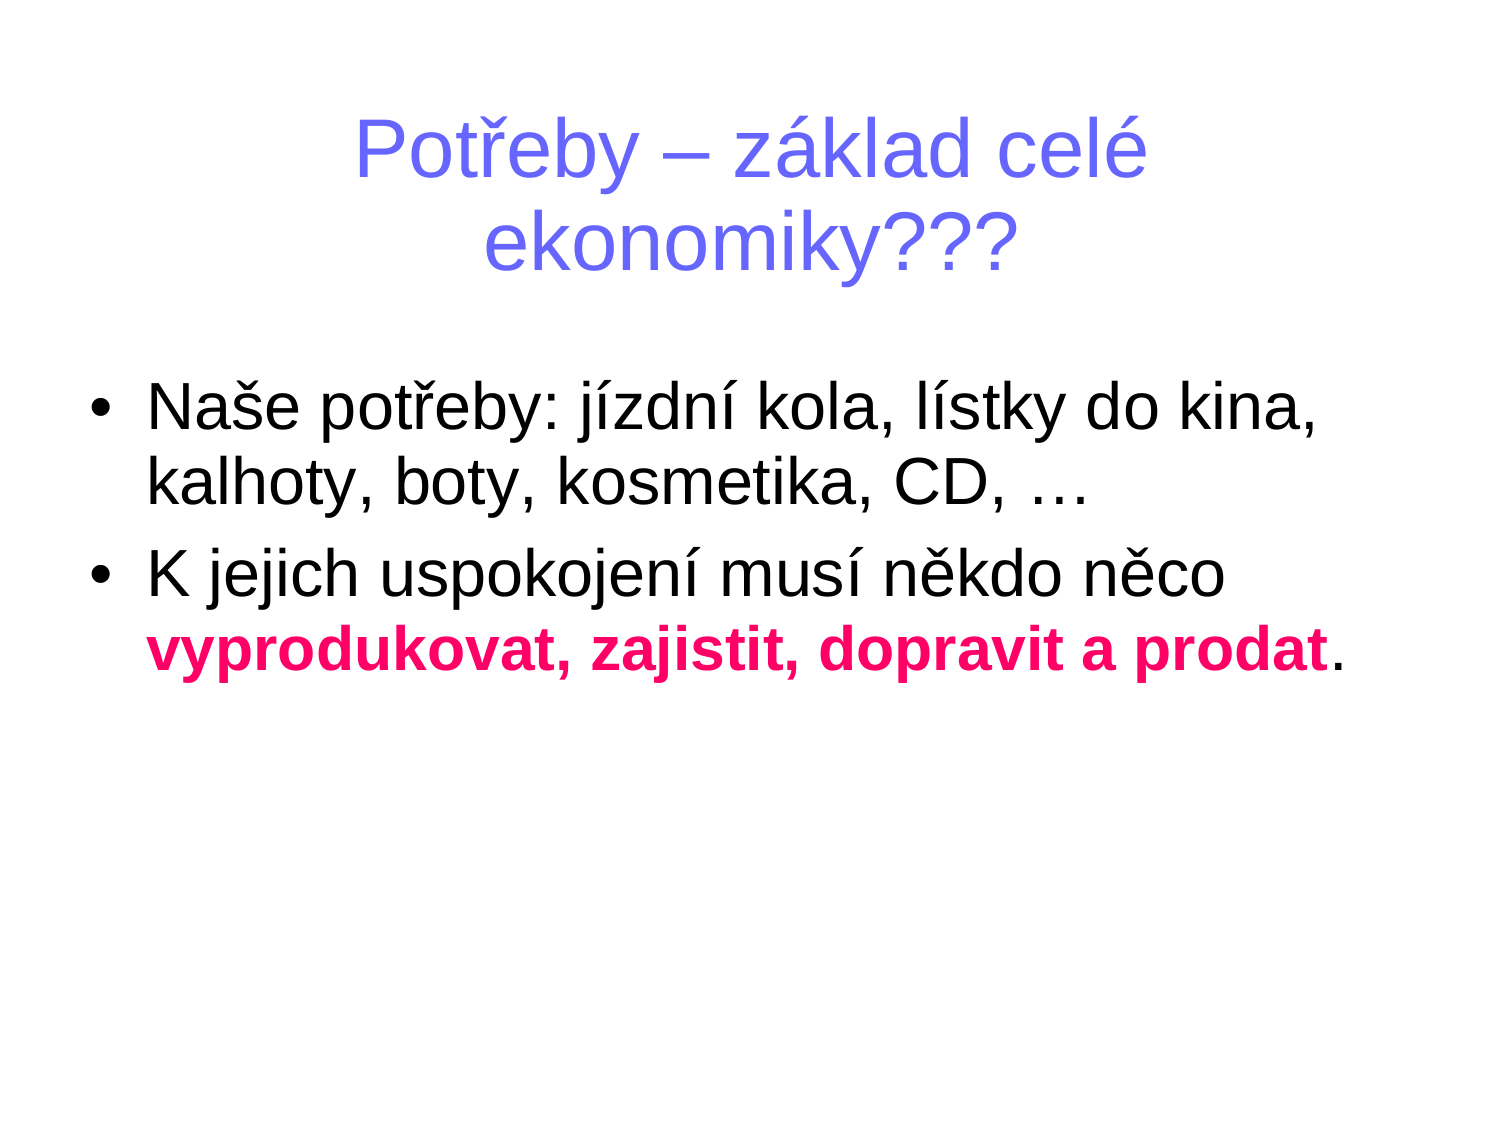

# Potřeby – základ celé ekonomiky???
Naše potřeby: jízdní kola, lístky do kina, kalhoty, boty, kosmetika, CD, …
K jejich uspokojení musí někdo něco vyprodukovat, zajistit, dopravit a prodat.